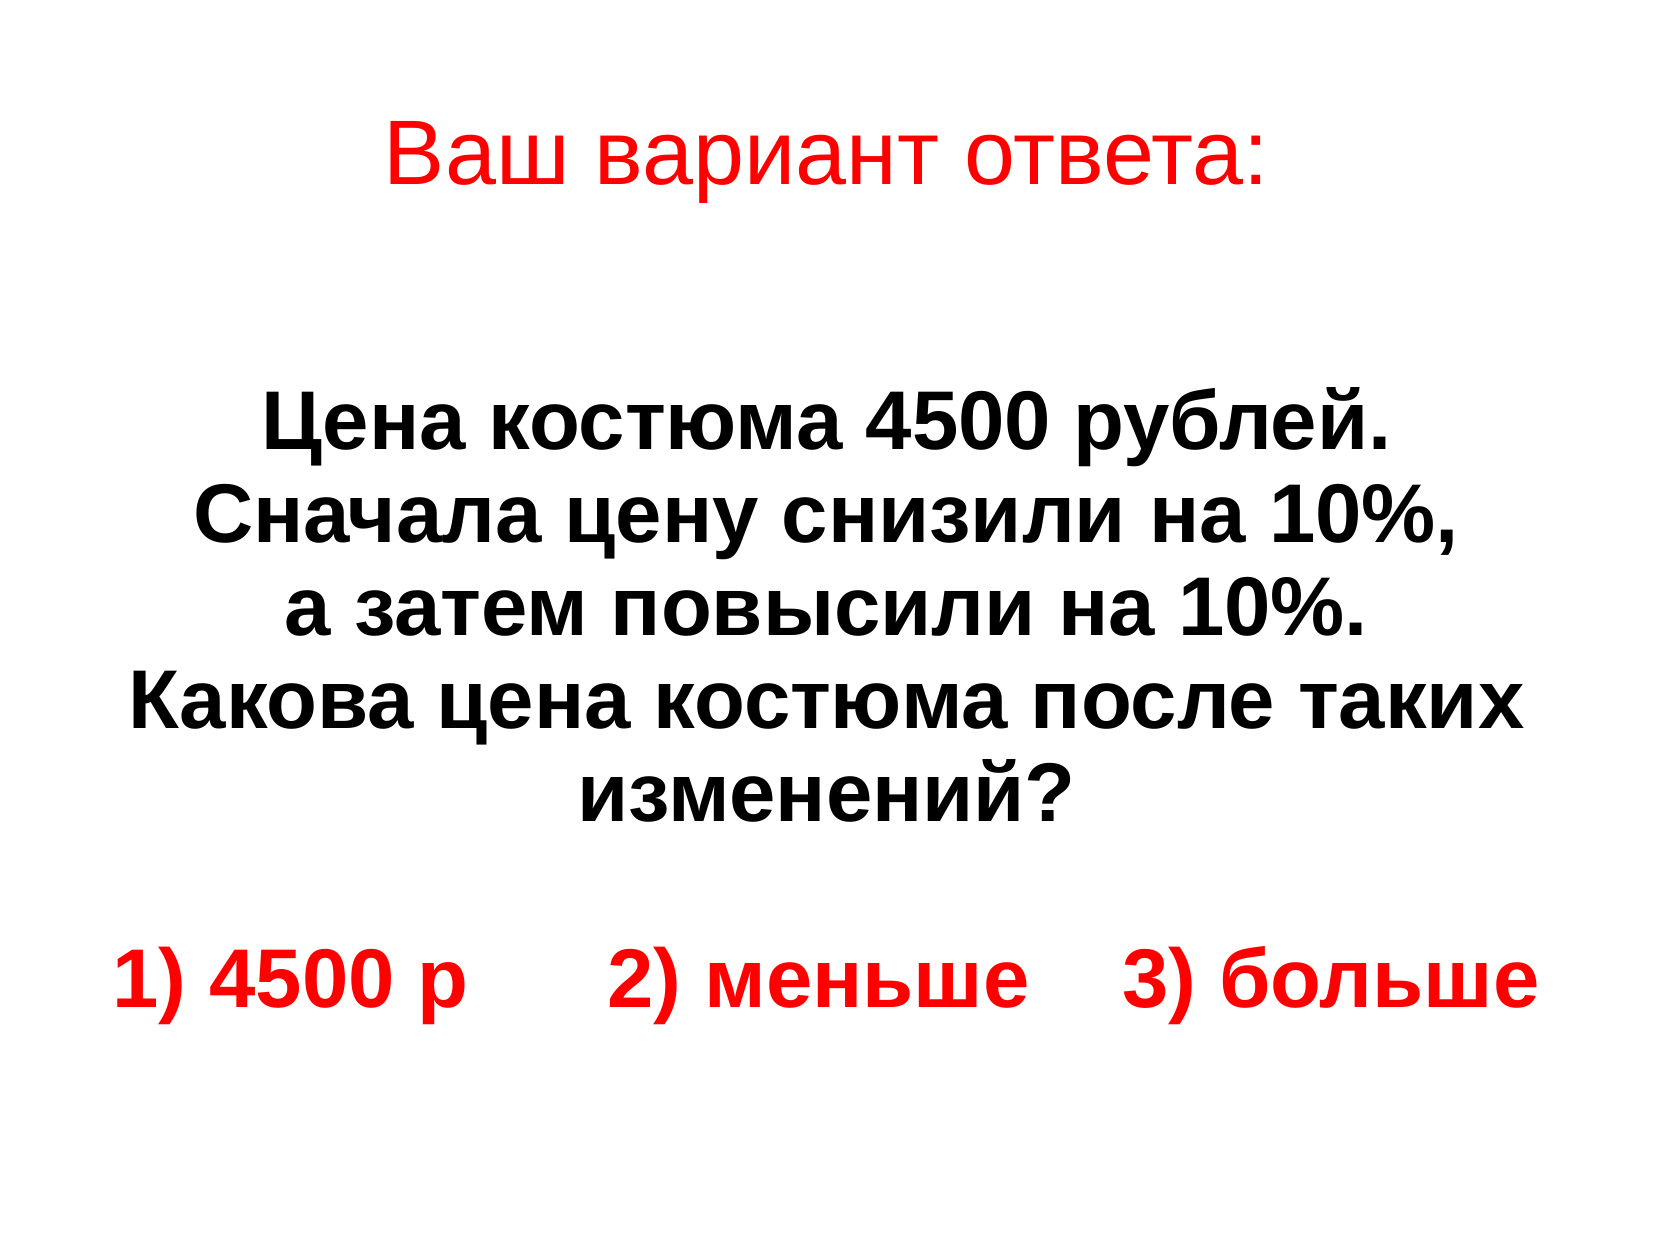

# Ваш вариант ответа:
Цена костюма 4500 рублей.
Сначала цену снизили на 10%,
а затем повысили на 10%.
Какова цена костюма после таких изменений?
1) 4500 р 2) меньше 3) больше